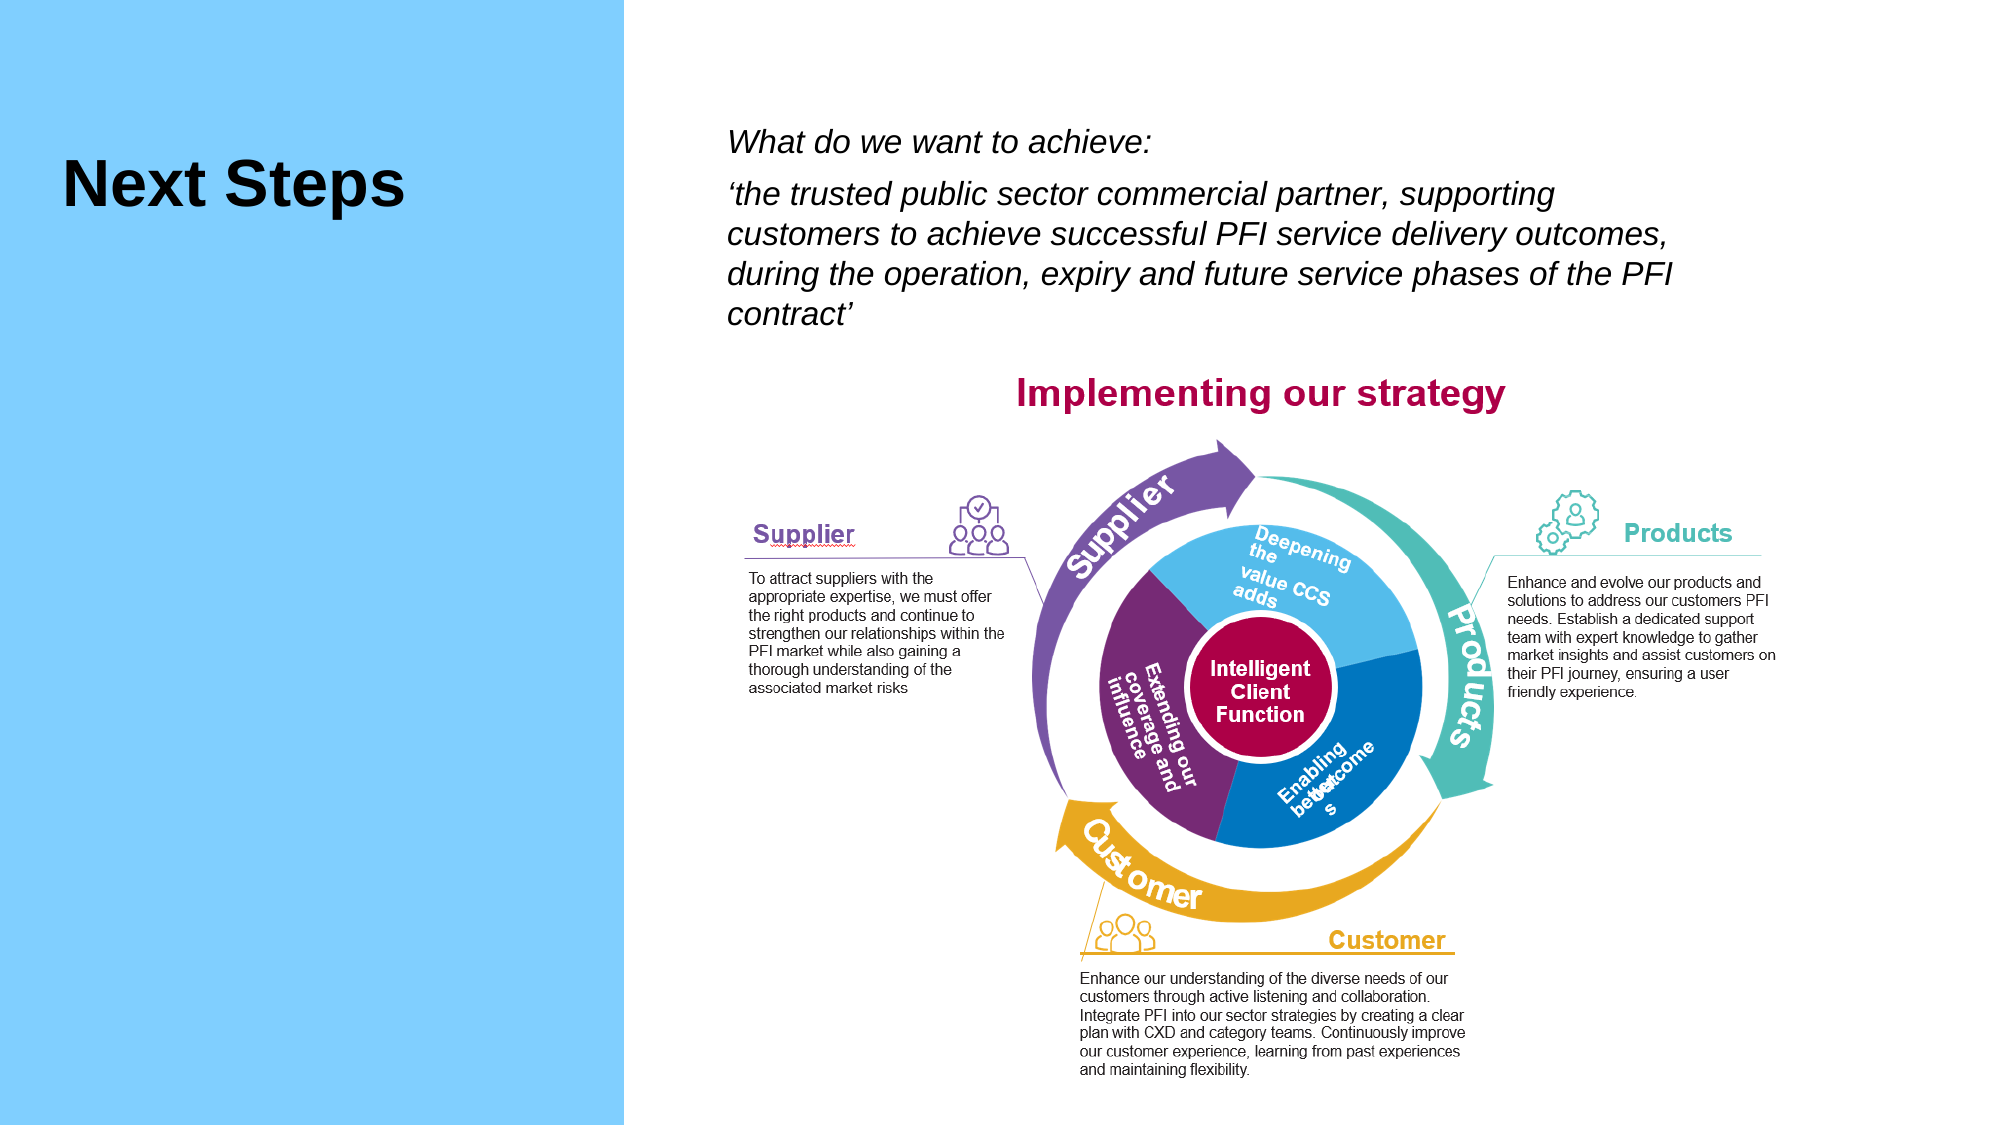

What do we want to achieve:
‘the trusted public sector commercial partner, supporting customers to achieve successful PFI service delivery outcomes, during the operation, expiry and future service phases of the PFI contract’
# Next Steps